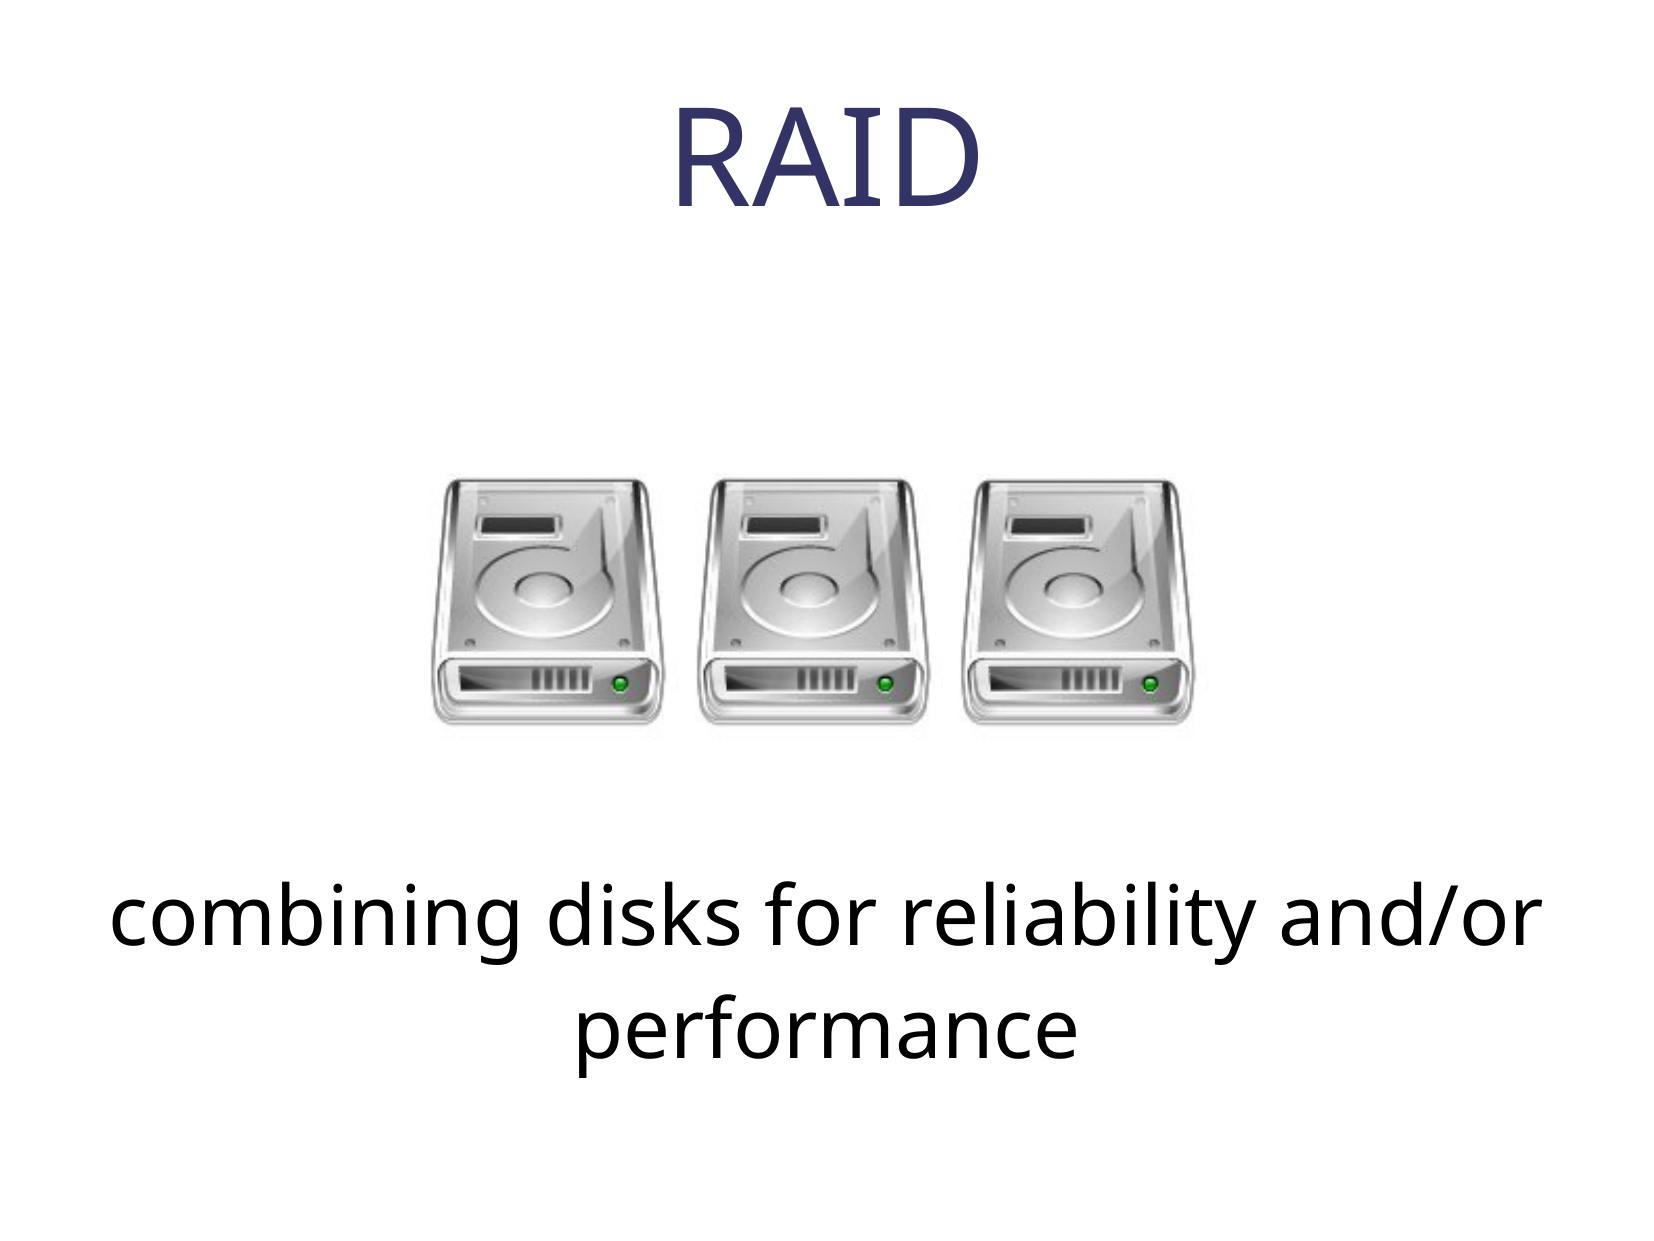

# RAID
combining disks for reliability and/or performance